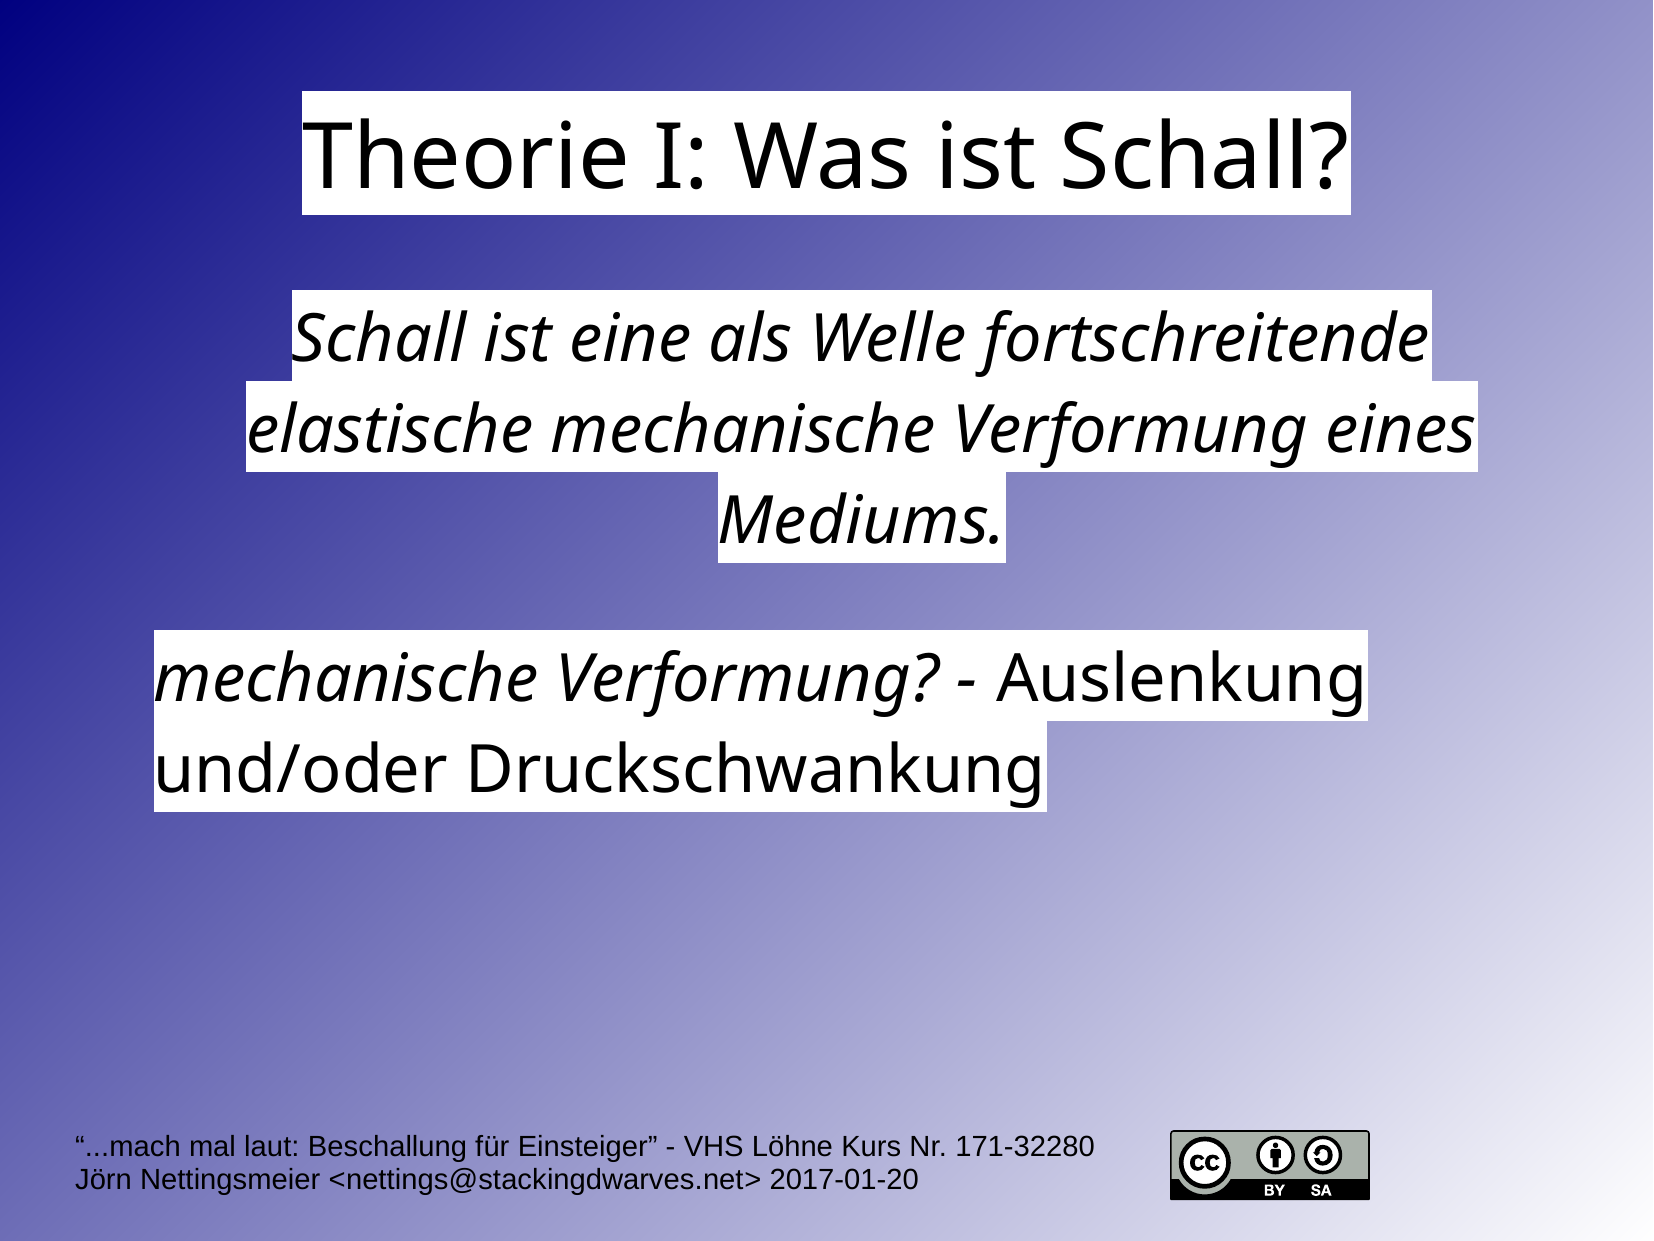

# Theorie I: Was ist Schall?
Schall ist eine als Welle fortschreitende elastische mechanische Verformung eines Mediums.
mechanische Verformung? - Auslenkung und/oder Druckschwankung